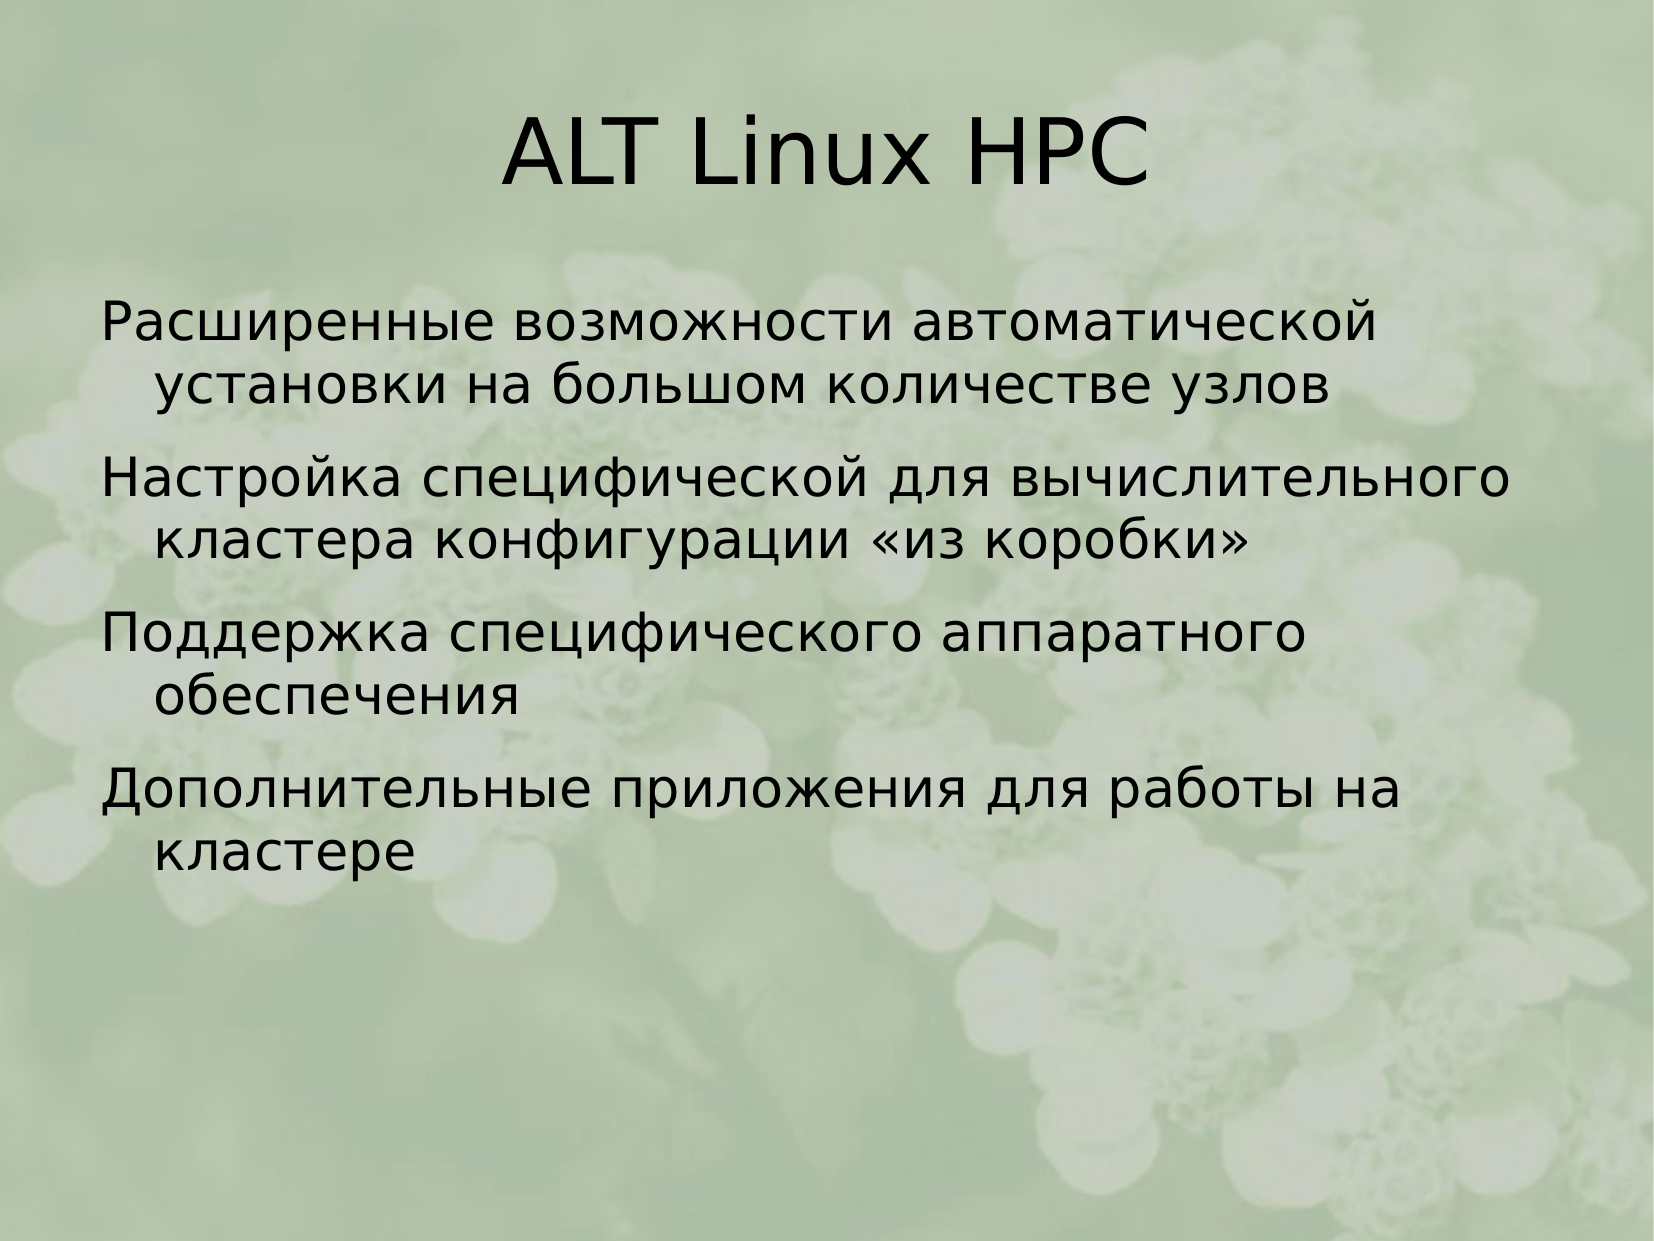

# ALT Linux HPC
Расширенные возможности автоматической установки на большом количестве узлов
Настройка специфической для вычислительного кластера конфигурации «из коробки»
Поддержка специфического аппаратного обеспечения
Дополнительные приложения для работы на кластере